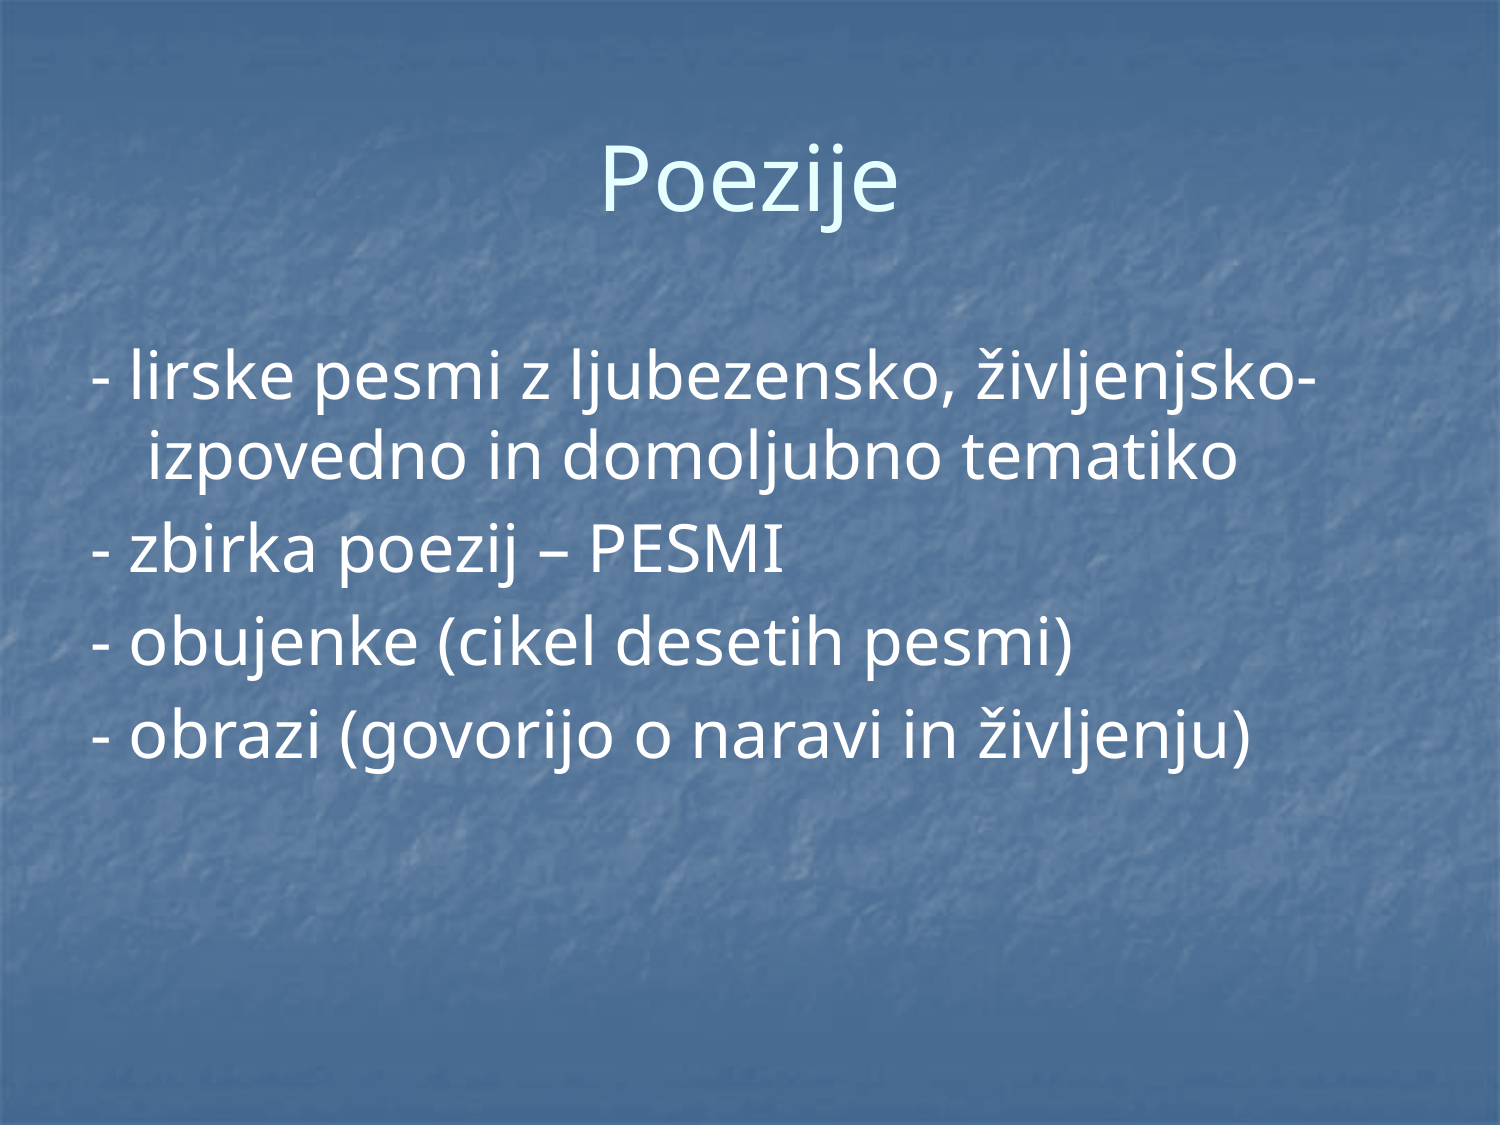

# Poezije
- lirske pesmi z ljubezensko, življenjsko-izpovedno in domoljubno tematiko
- zbirka poezij – PESMI
- obujenke (cikel desetih pesmi)
- obrazi (govorijo o naravi in življenju)